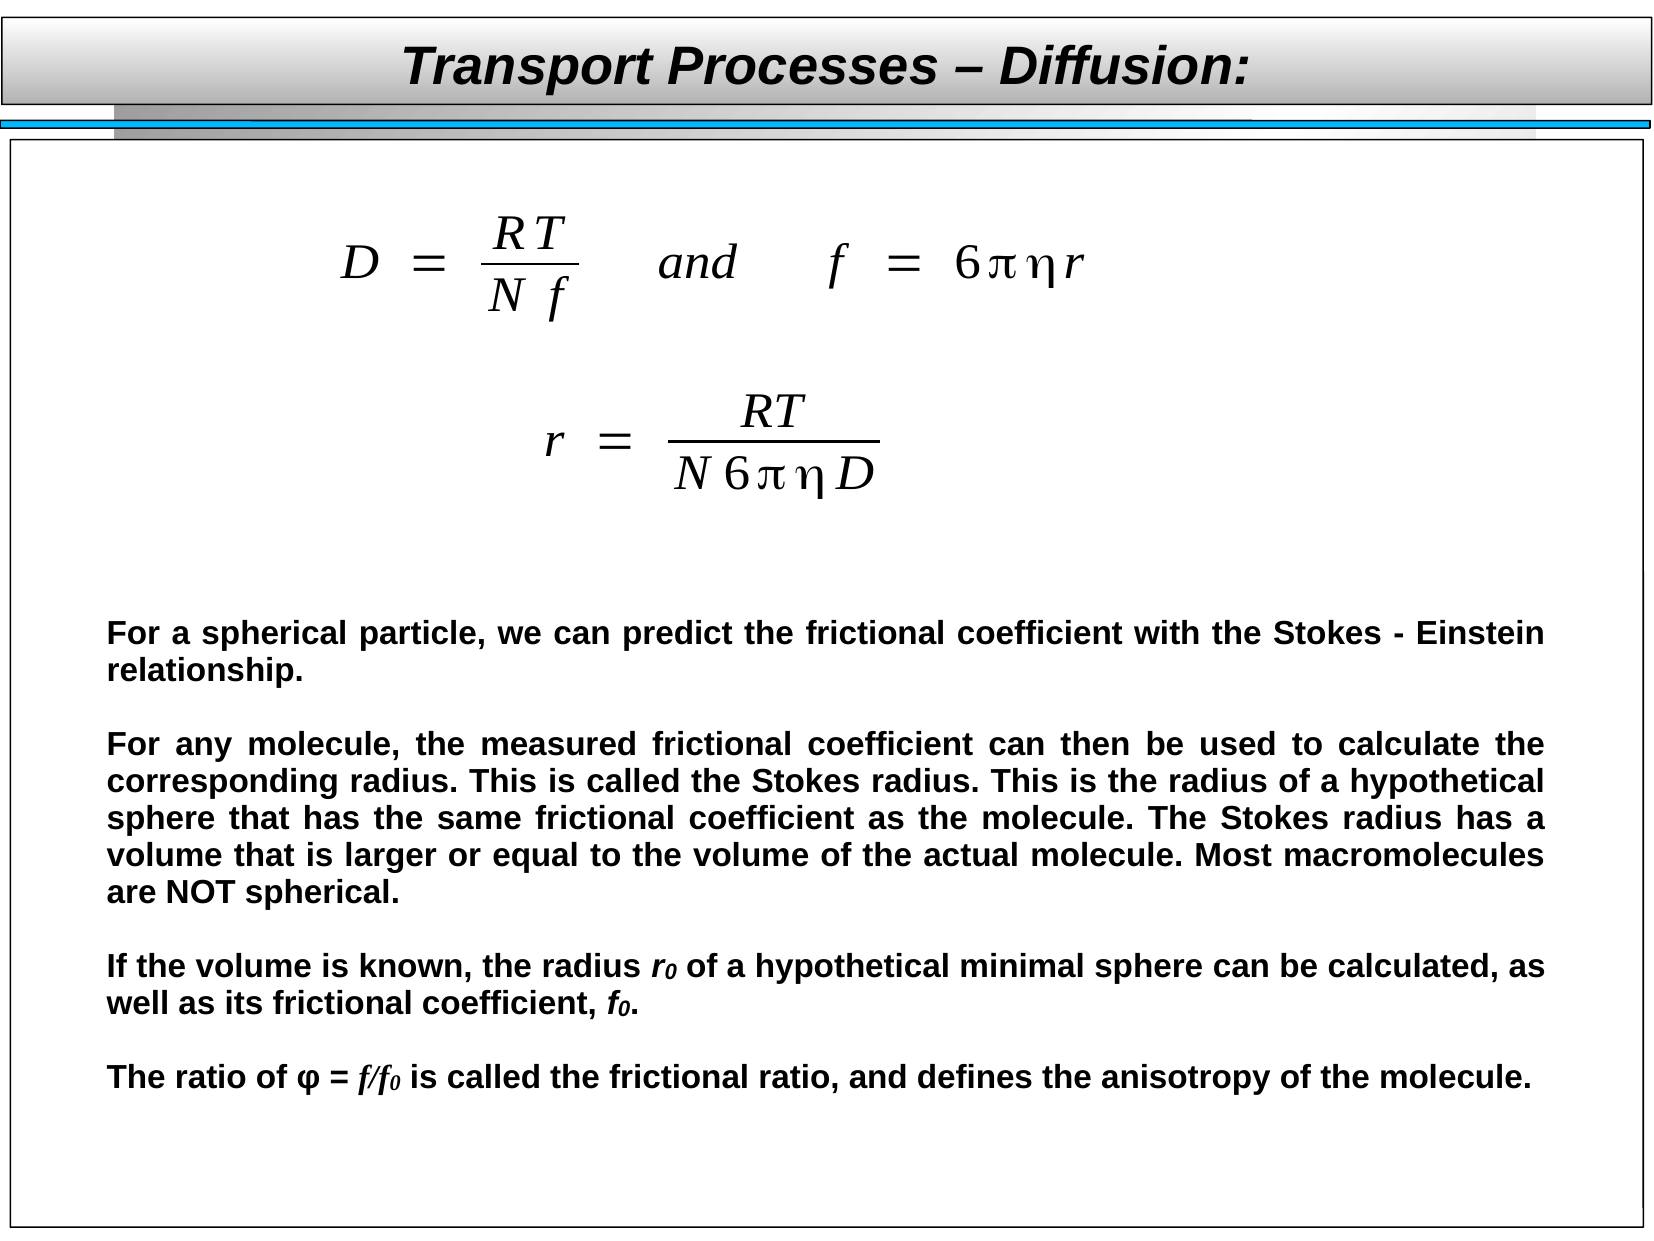

Transport Processes – Diffusion:
For a spherical particle, we can predict the frictional coefficient with the Stokes - Einstein relationship.
For any molecule, the measured frictional coefficient can then be used to calculate the corresponding radius. This is called the Stokes radius. This is the radius of a hypothetical sphere that has the same frictional coefficient as the molecule. The Stokes radius has a volume that is larger or equal to the volume of the actual molecule. Most macromolecules are NOT spherical.
If the volume is known, the radius r0 of a hypothetical minimal sphere can be calculated, as well as its frictional coefficient, f0.
The ratio of φ = f/f0 is called the frictional ratio, and defines the anisotropy of the molecule.